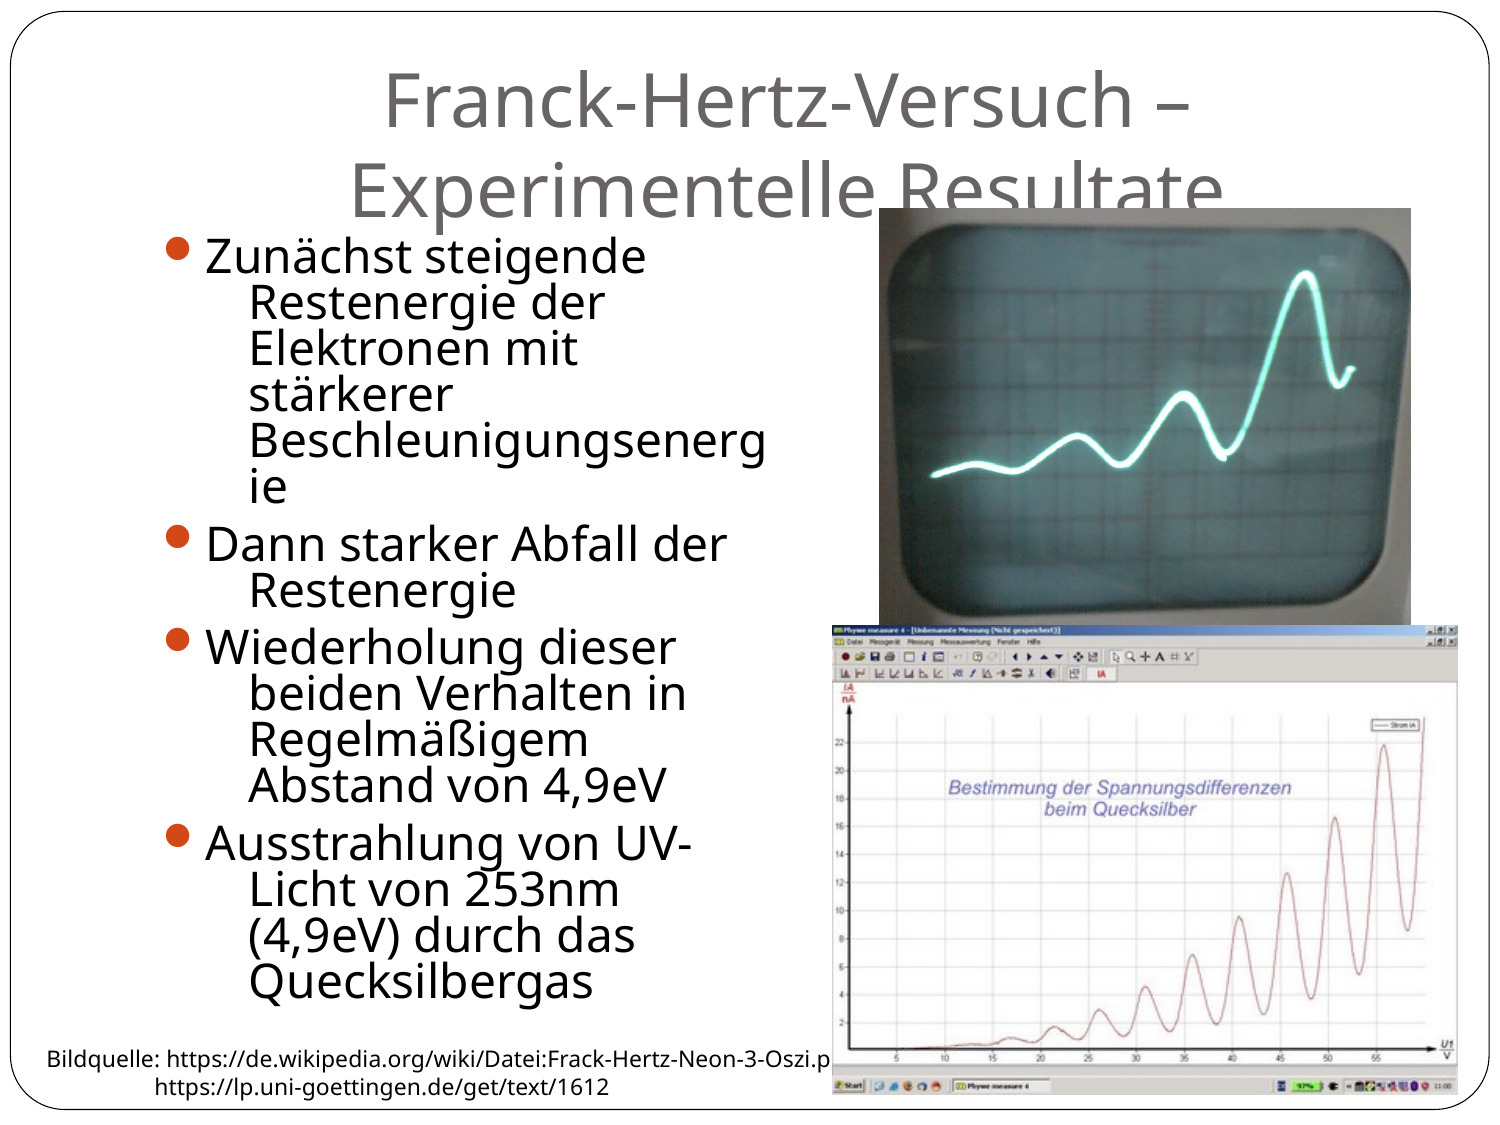

# Franck-Hertz-Versuch – Experimentelle Resultate
Zunächst steigende Restenergie der Elektronen mit stärkerer Beschleunigungsenergie
Dann starker Abfall der Restenergie
Wiederholung dieser beiden Verhalten in Regelmäßigem Abstand von 4,9eV
Ausstrahlung von UV-Licht von 253nm (4,9eV) durch das Quecksilbergas
Bildquelle: https://de.wikipedia.org/wiki/Datei:Frack-Hertz-Neon-3-Oszi.png
 https://lp.uni-goettingen.de/get/text/1612